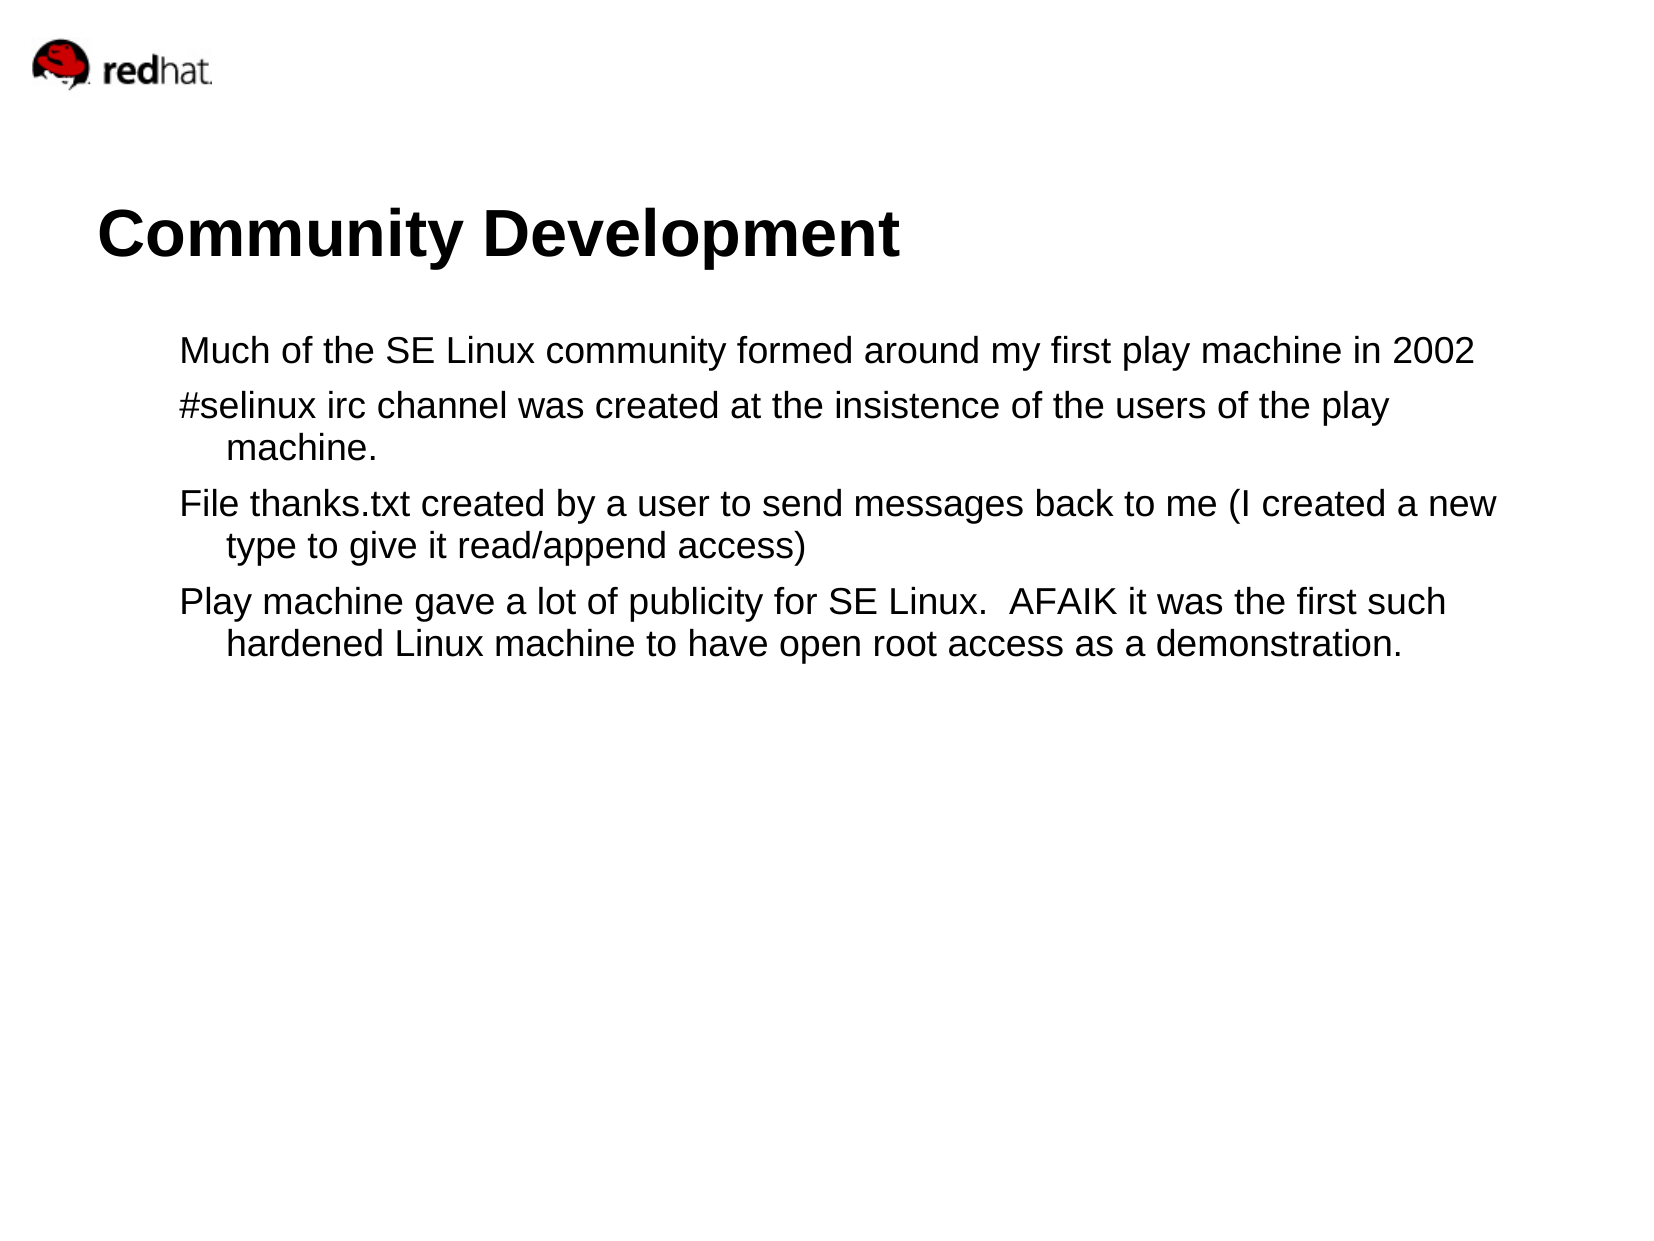

# Community Development
Much of the SE Linux community formed around my first play machine in 2002
#selinux irc channel was created at the insistence of the users of the play machine.
File thanks.txt created by a user to send messages back to me (I created a new type to give it read/append access)
Play machine gave a lot of publicity for SE Linux. AFAIK it was the first such hardened Linux machine to have open root access as a demonstration.